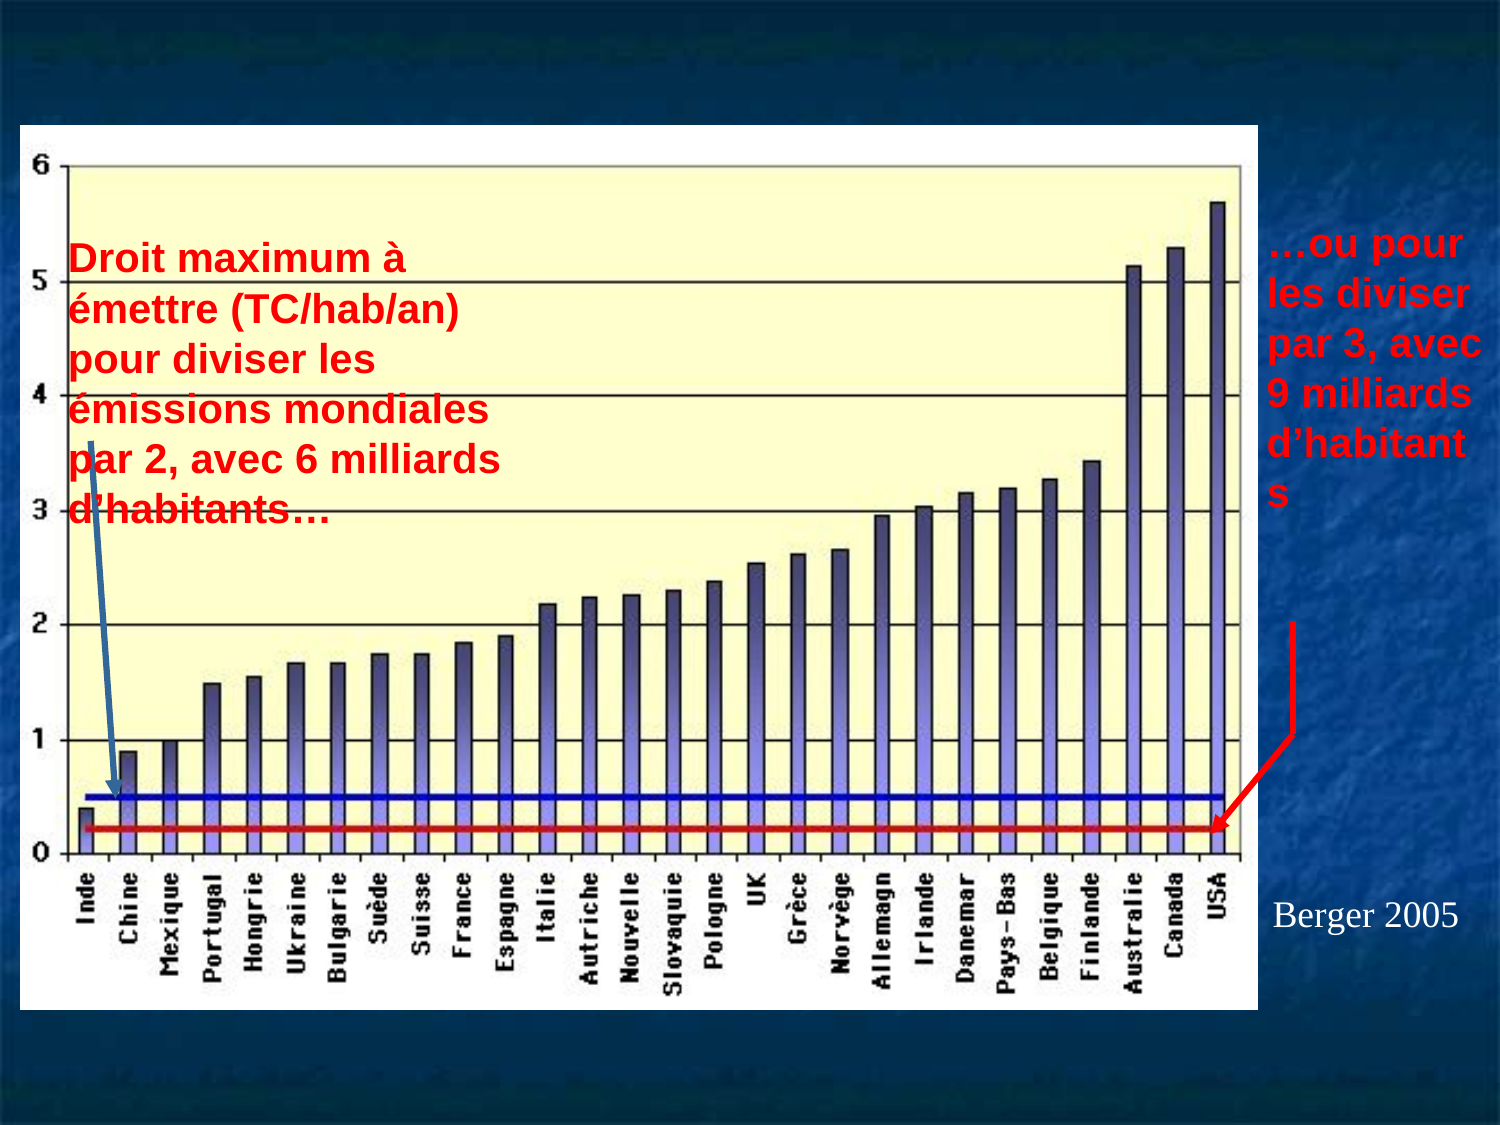

…ou pour les diviser par 3, avec 9 milliards d’habitants
Droit maximum à émettre (TC/hab/an) pour diviser les émissions mondiales par 2, avec 6 milliards d’habitants…
Berger 2005